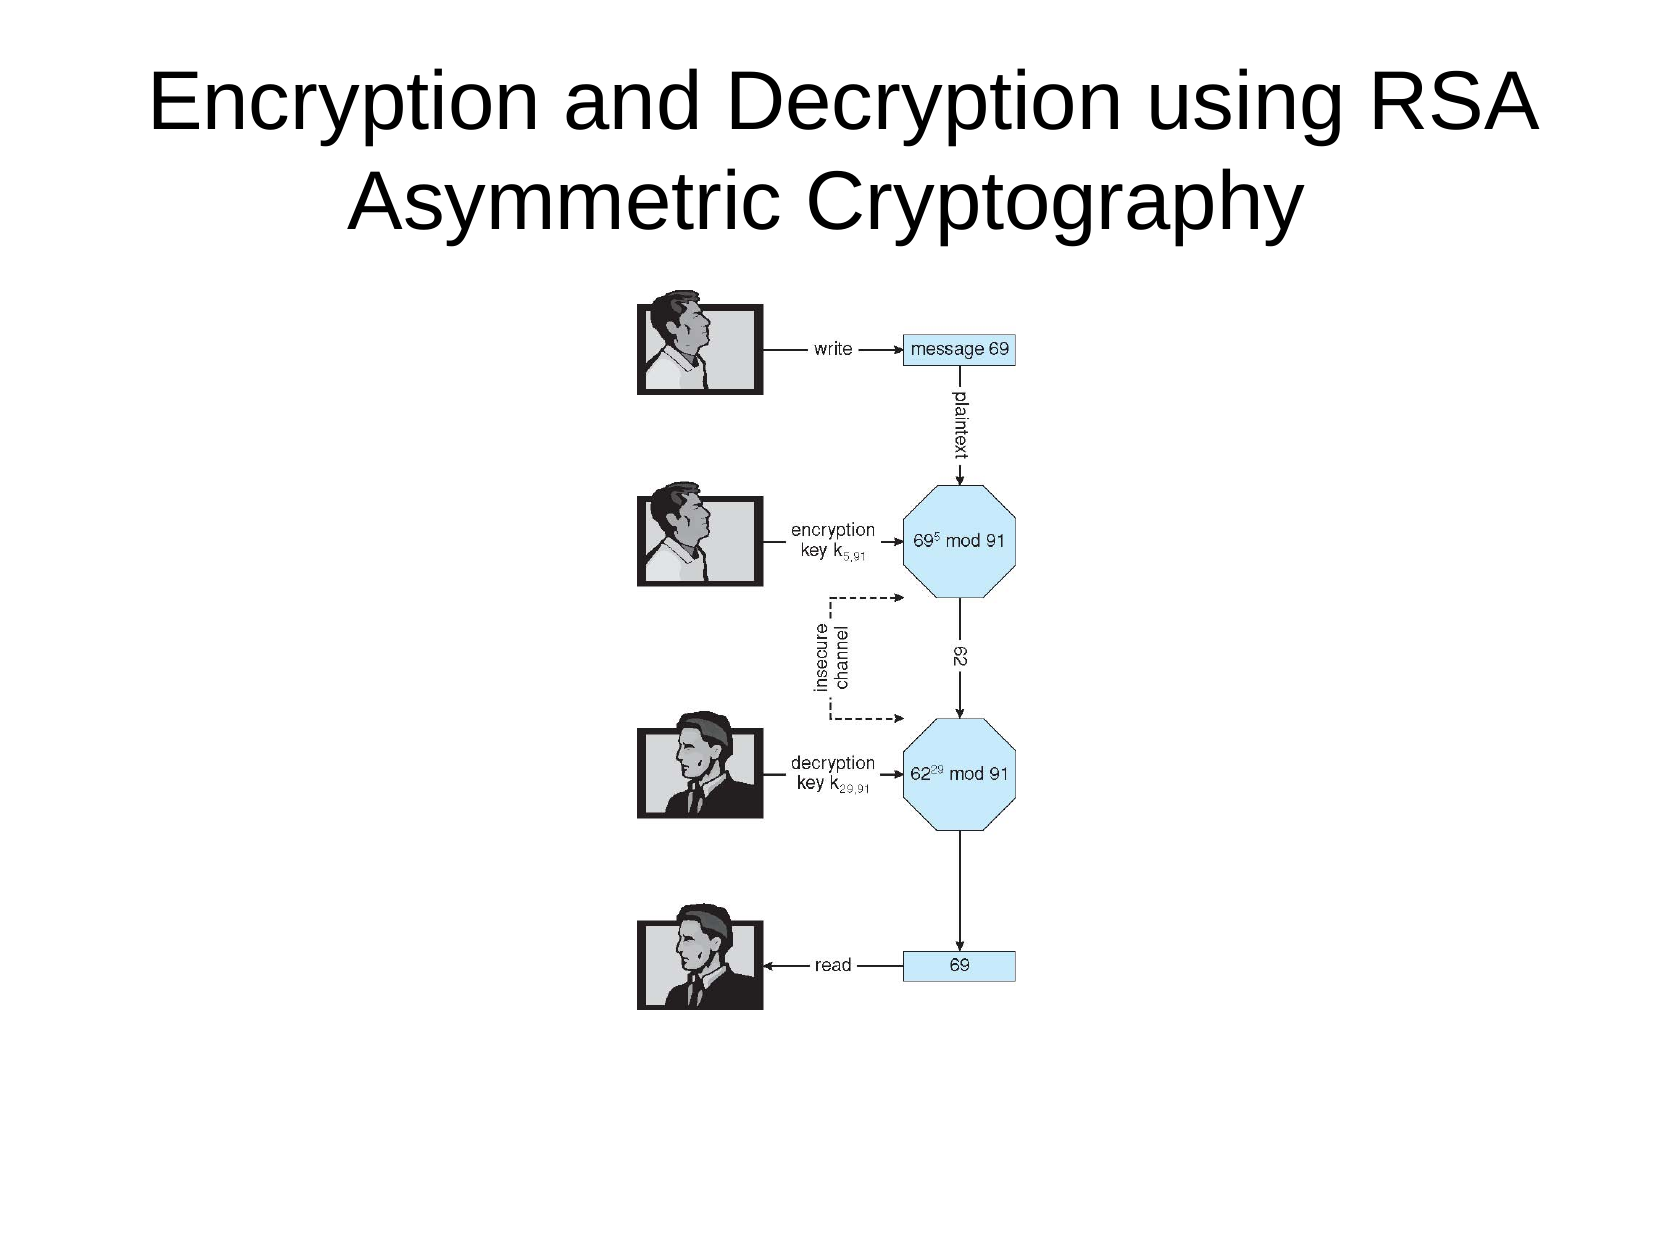

# Encryption and Decryption using RSA Asymmetric Cryptography